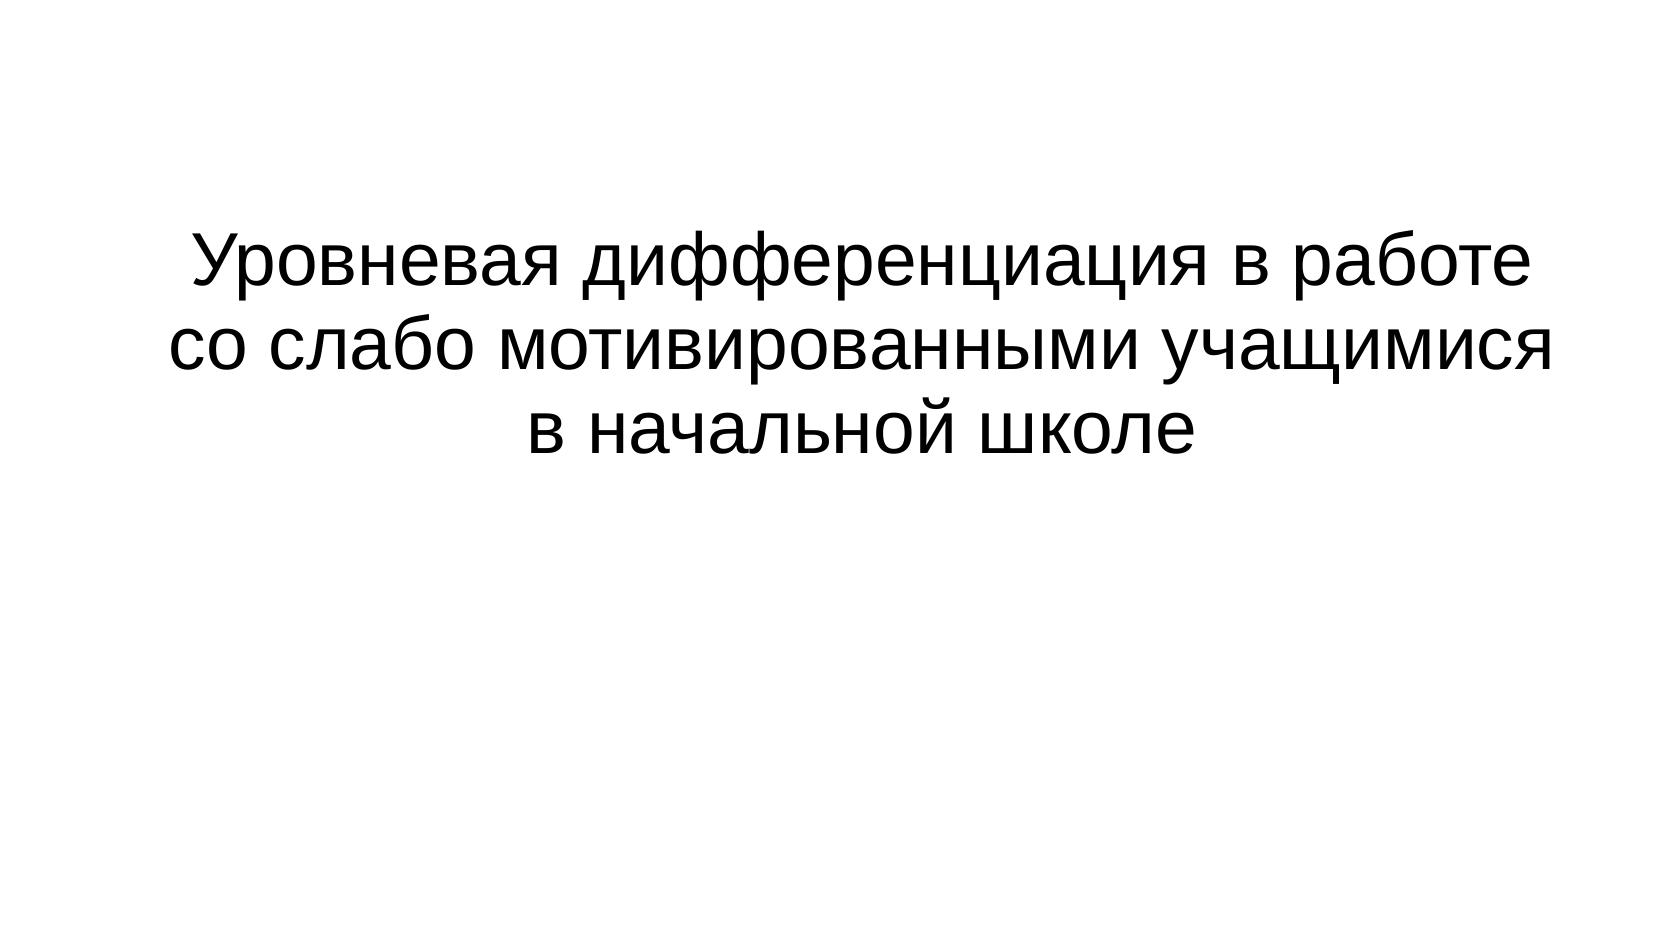

# Уровневая дифференциация в работе со слабо мотивированными учащимися в начальной школе